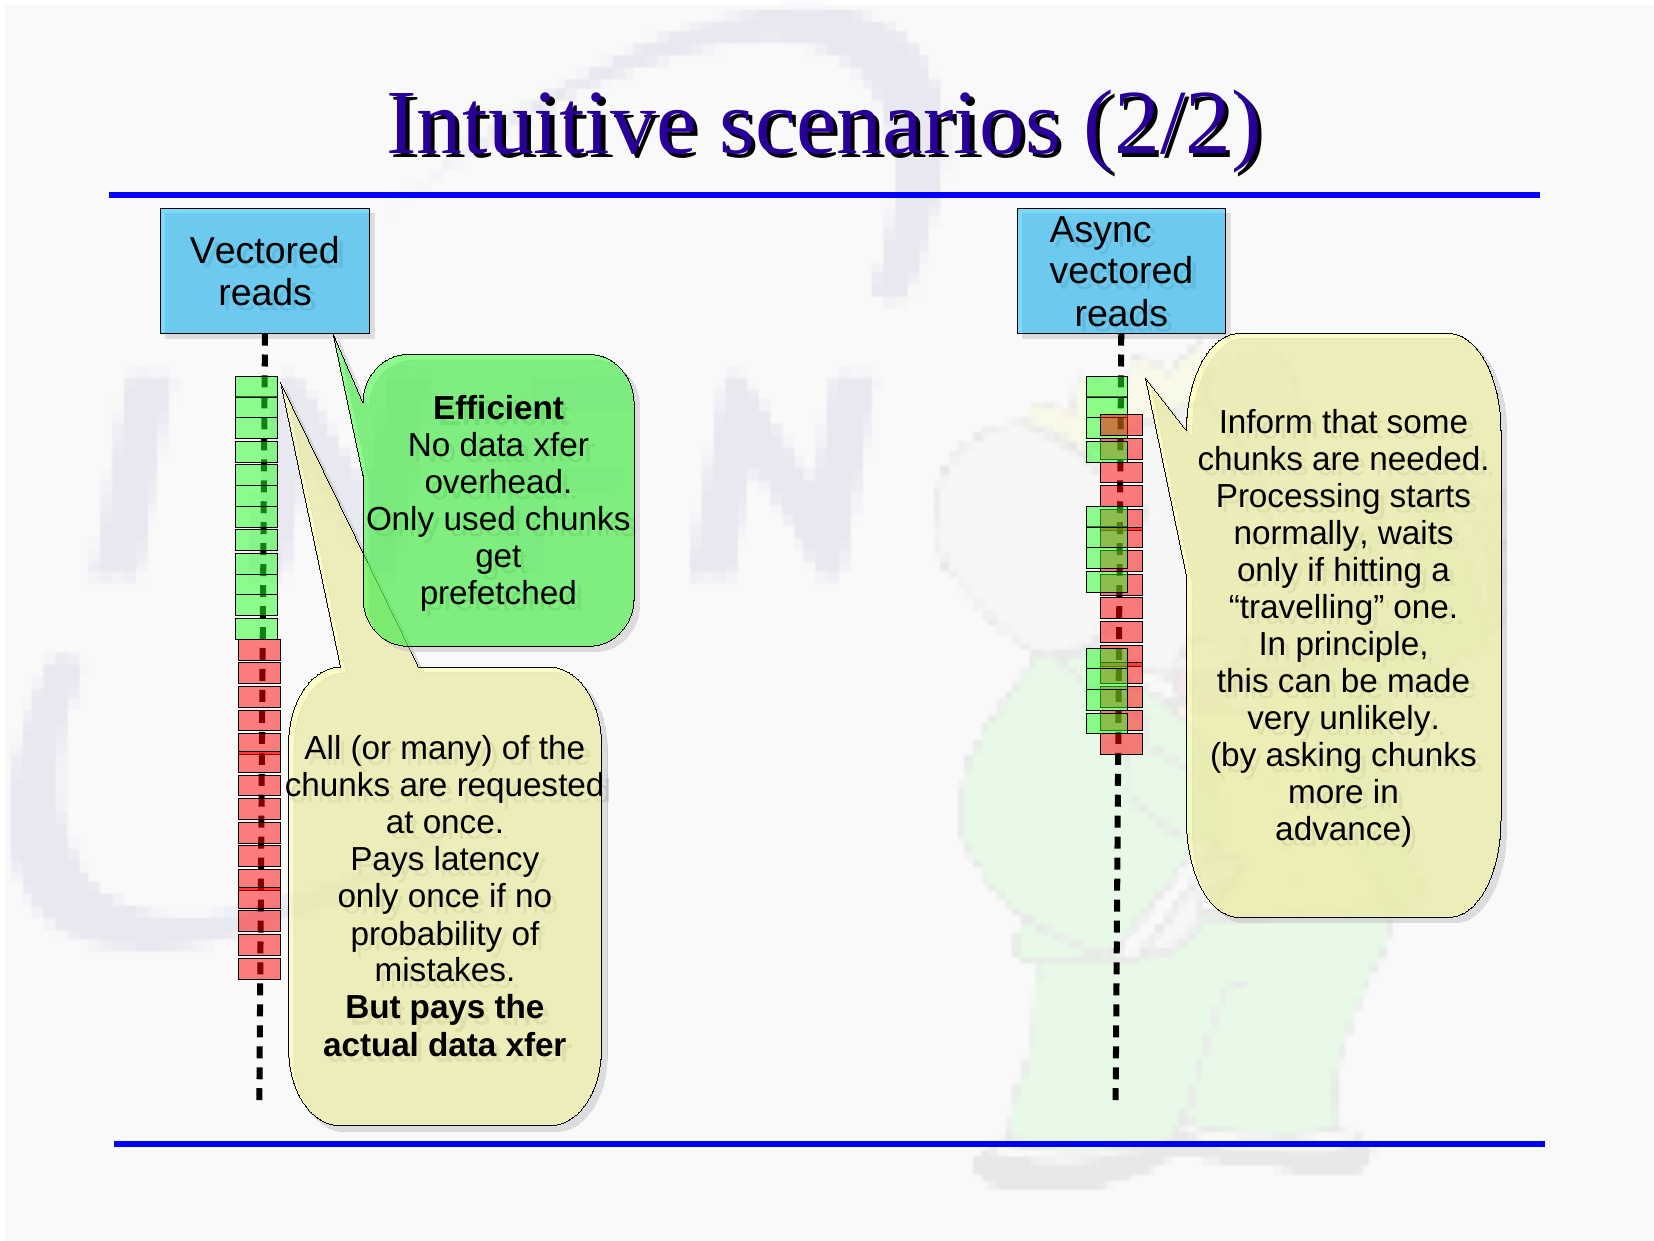

# Intuitive scenarios (2/2)
Vectored
reads
Async
vectored
reads
Inform that some
chunks are needed.
Processing starts
normally, waits
only if hitting a
“travelling” one.
In principle,
this can be made
very unlikely.
(by asking chunks
more in
advance)
Efficient
No data xfer
overhead.
Only used chunks
get
prefetched
All (or many) of the
chunks are requested
at once.
Pays latency
only once if no
probability of
mistakes.
But pays the
actual data xfer